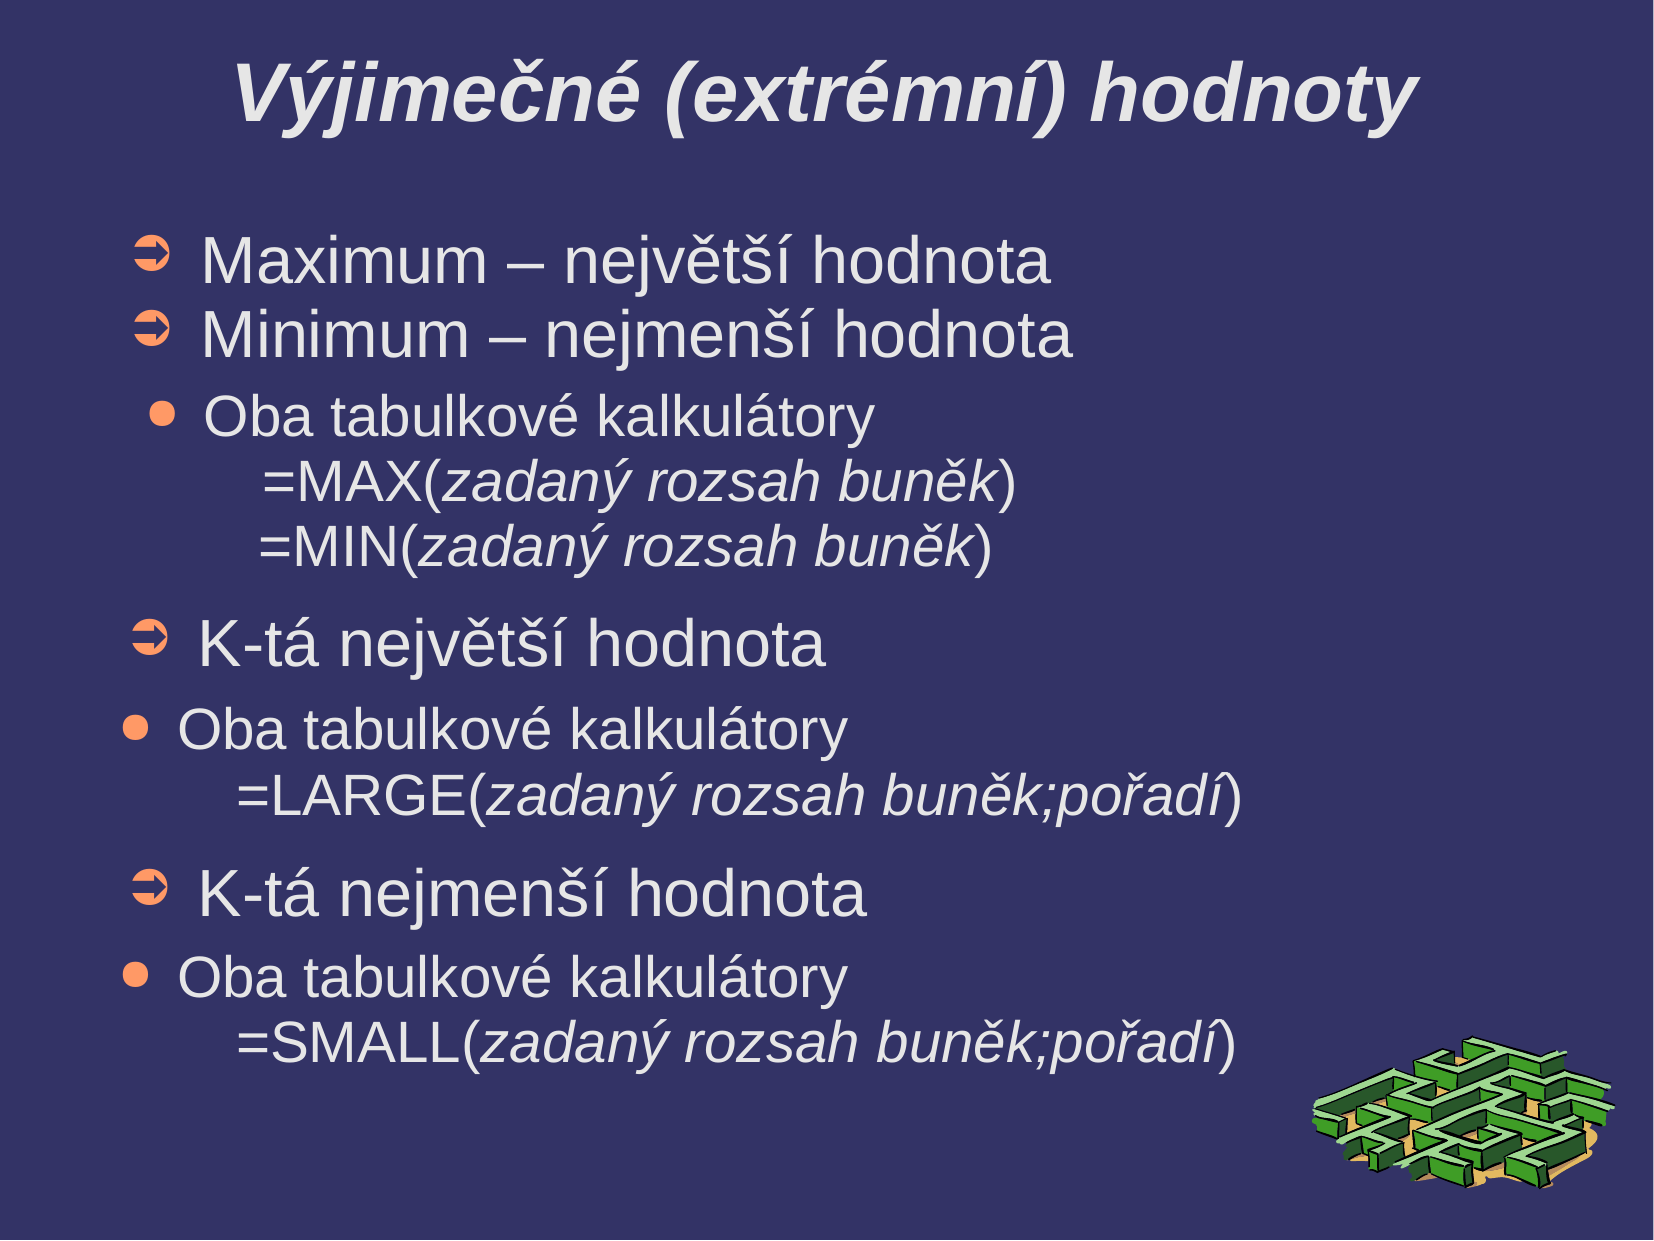

# Výjimečné (extrémní) hodnoty
Maximum – největší hodnota
Minimum – nejmenší hodnota
Oba tabulkové kalkulátory
	=MAX(zadaný rozsah buněk)
 =MIN(zadaný rozsah buněk)
K-tá největší hodnota
Oba tabulkové kalkulátory
	=LARGE(zadaný rozsah buněk;pořadí)
K-tá nejmenší hodnota
Oba tabulkové kalkulátory
	=SMALL(zadaný rozsah buněk;pořadí)